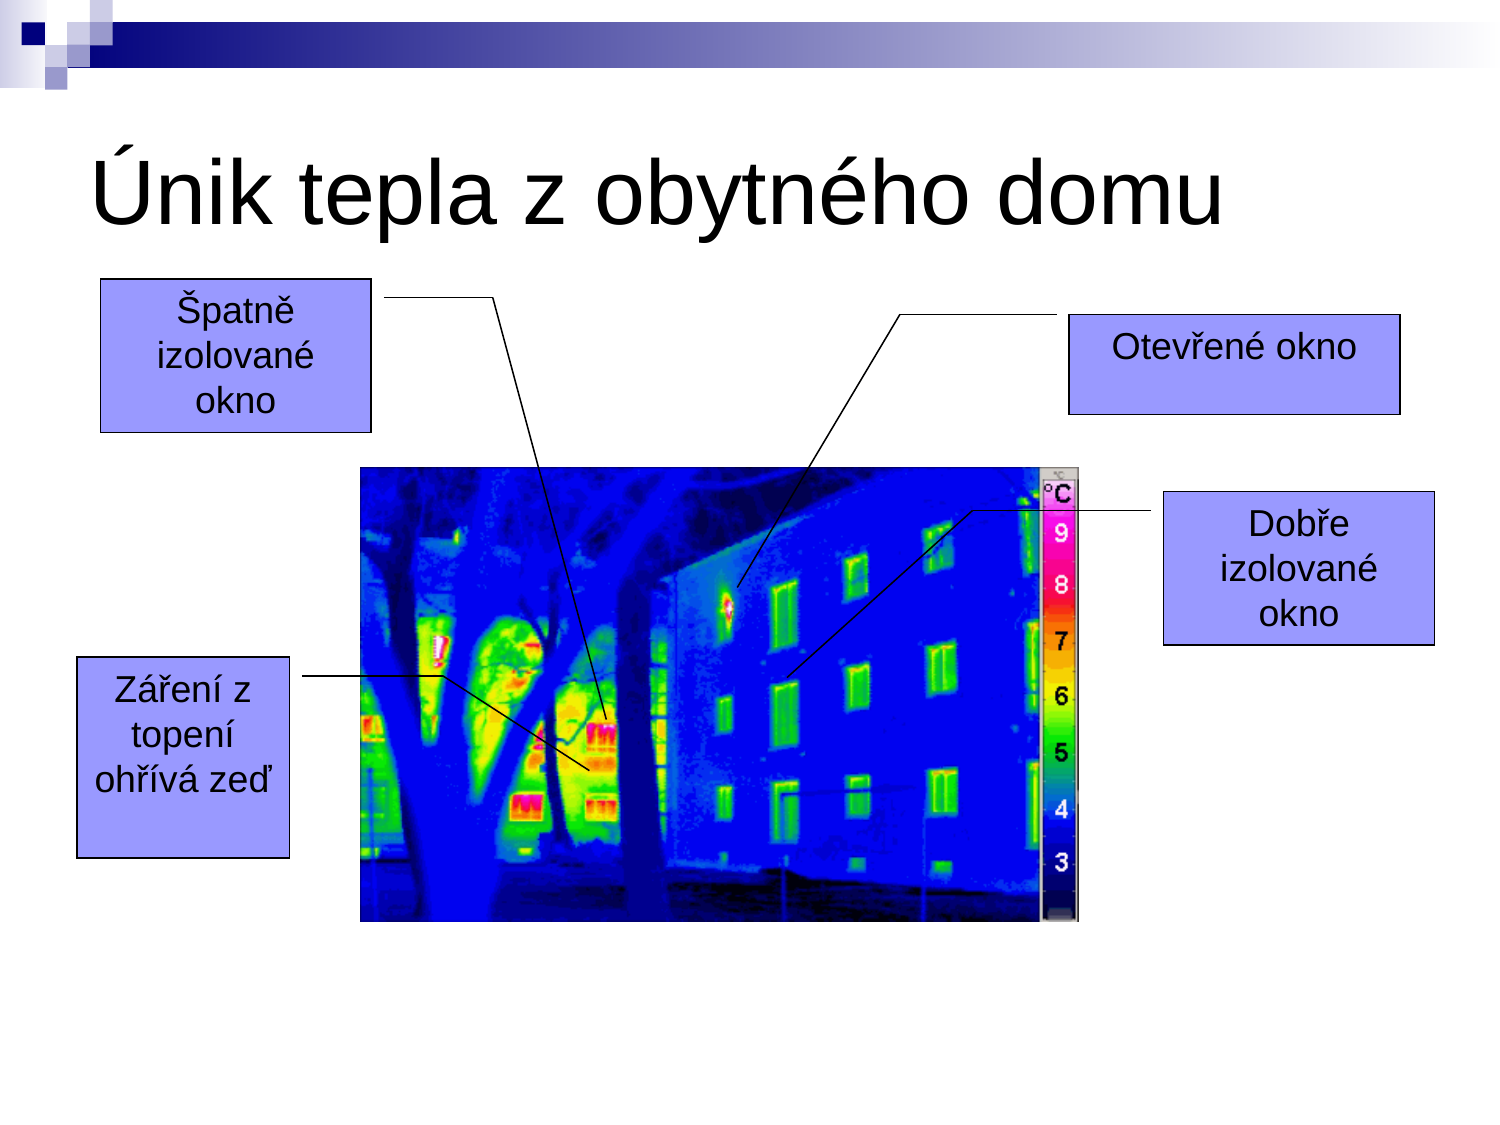

# Únik tepla z obytného domu
Špatně izolované okno
Otevřené okno
Dobře izolované okno
Záření z topení ohřívá zeď